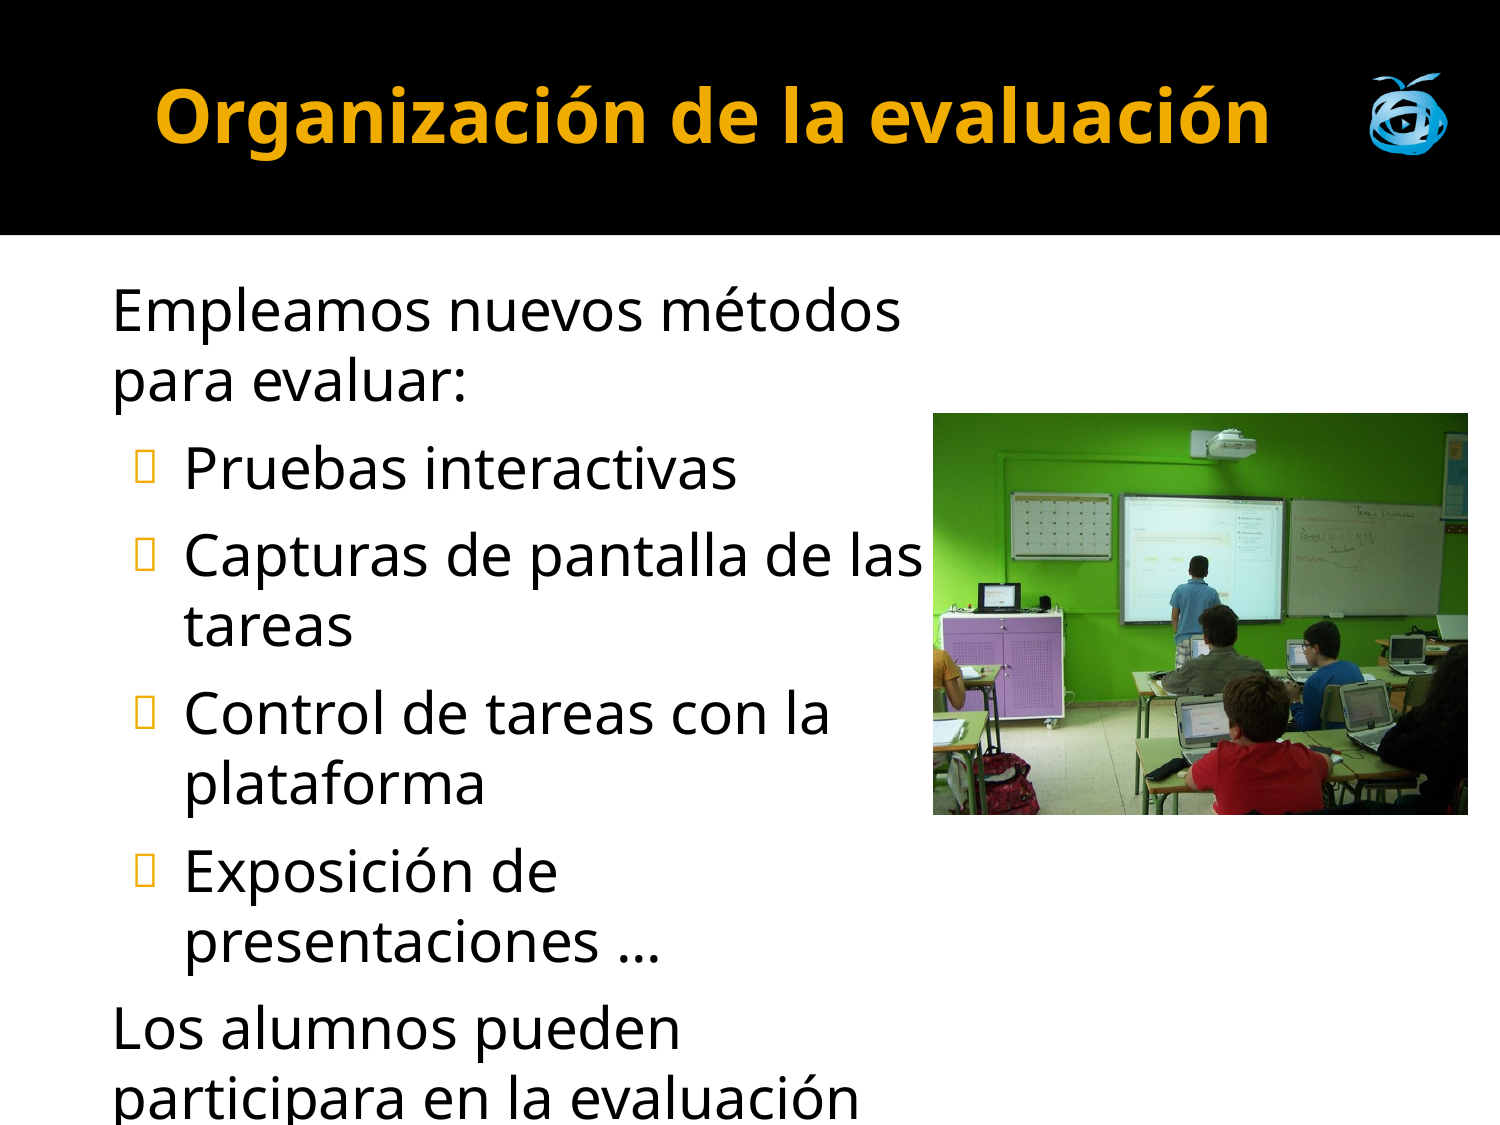

# Organización de la evaluación
Empleamos nuevos métodos para evaluar:
Pruebas interactivas
Capturas de pantalla de las tareas
Control de tareas con la plataforma
Exposición de presentaciones ...
Los alumnos pueden participara en la evaluación